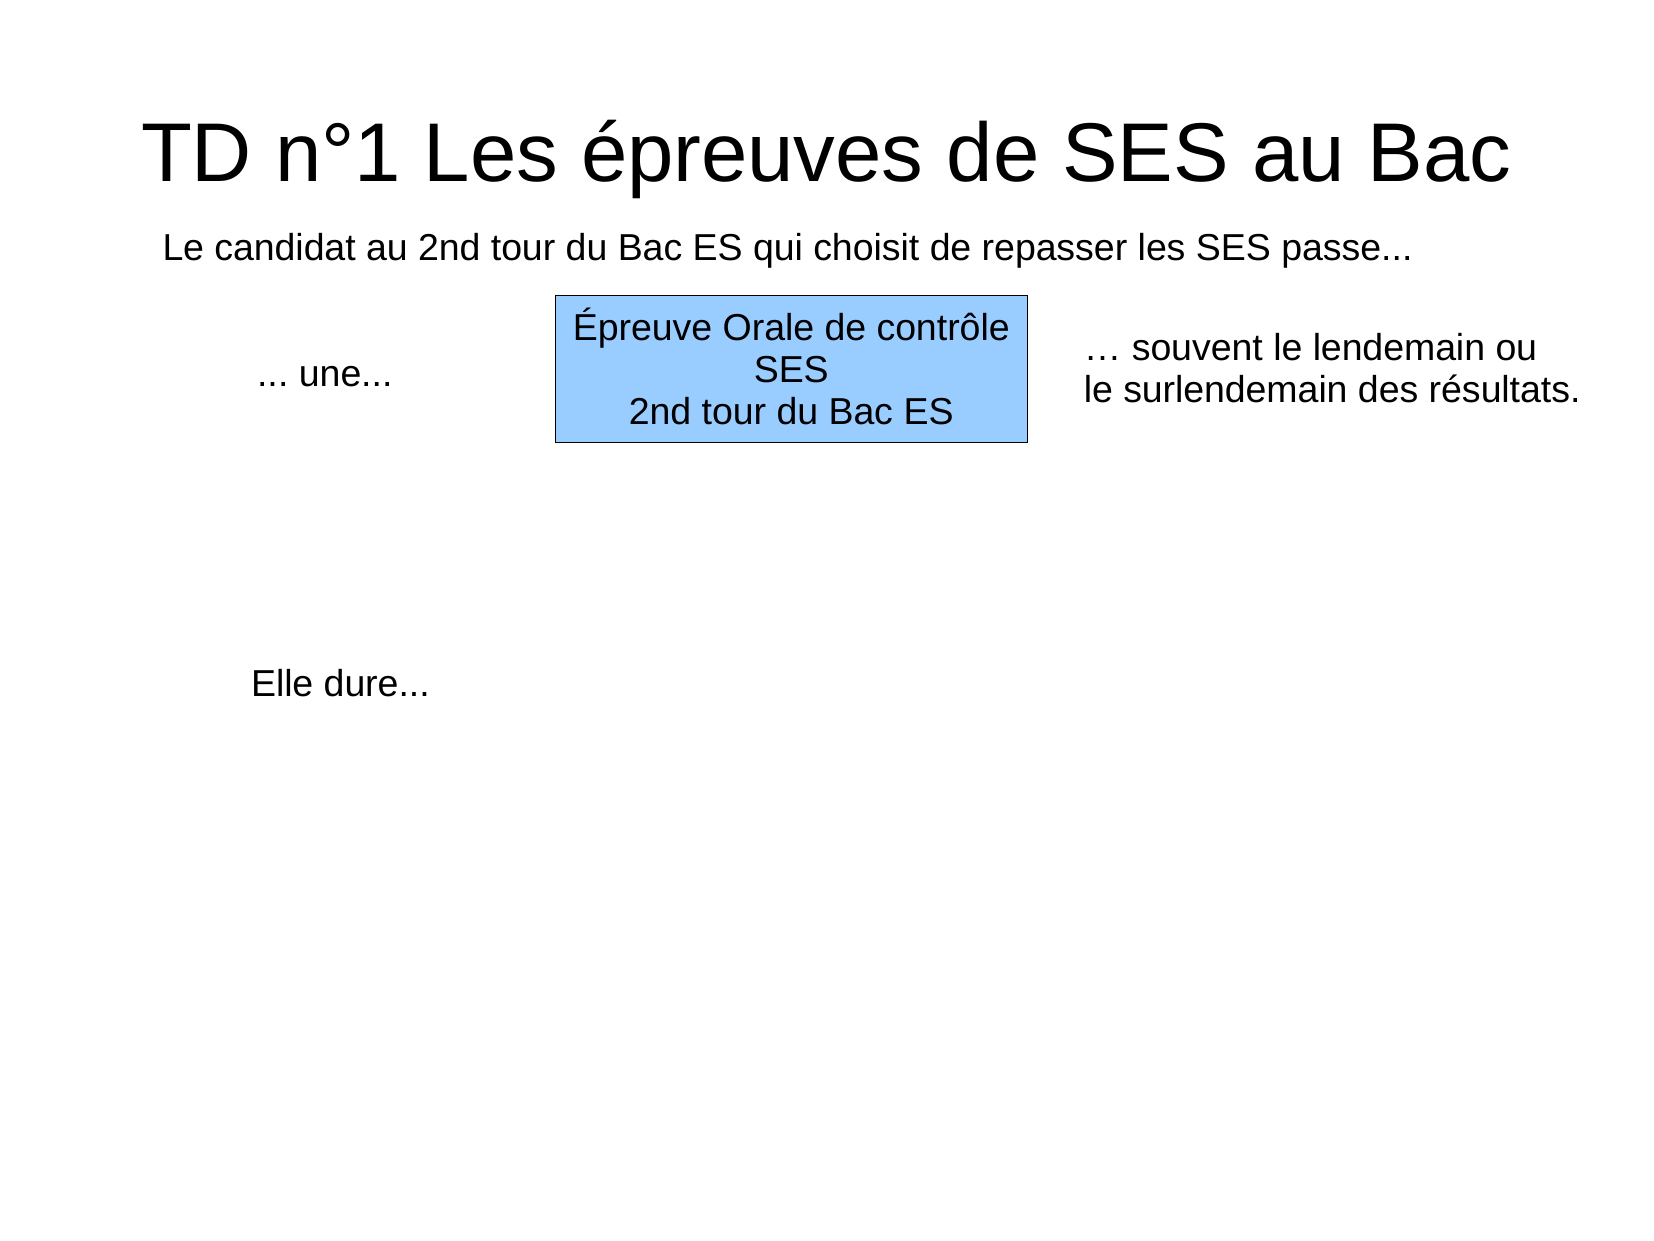

# TD n°1 Les épreuves de SES au Bac
Le candidat au 2nd tour du Bac ES qui choisit de repasser les SES passe...
Épreuve Orale de contrôle
SES
2nd tour du Bac ES
… souvent le lendemain ou
le surlendemain des résultats.
... une...
Elle dure...